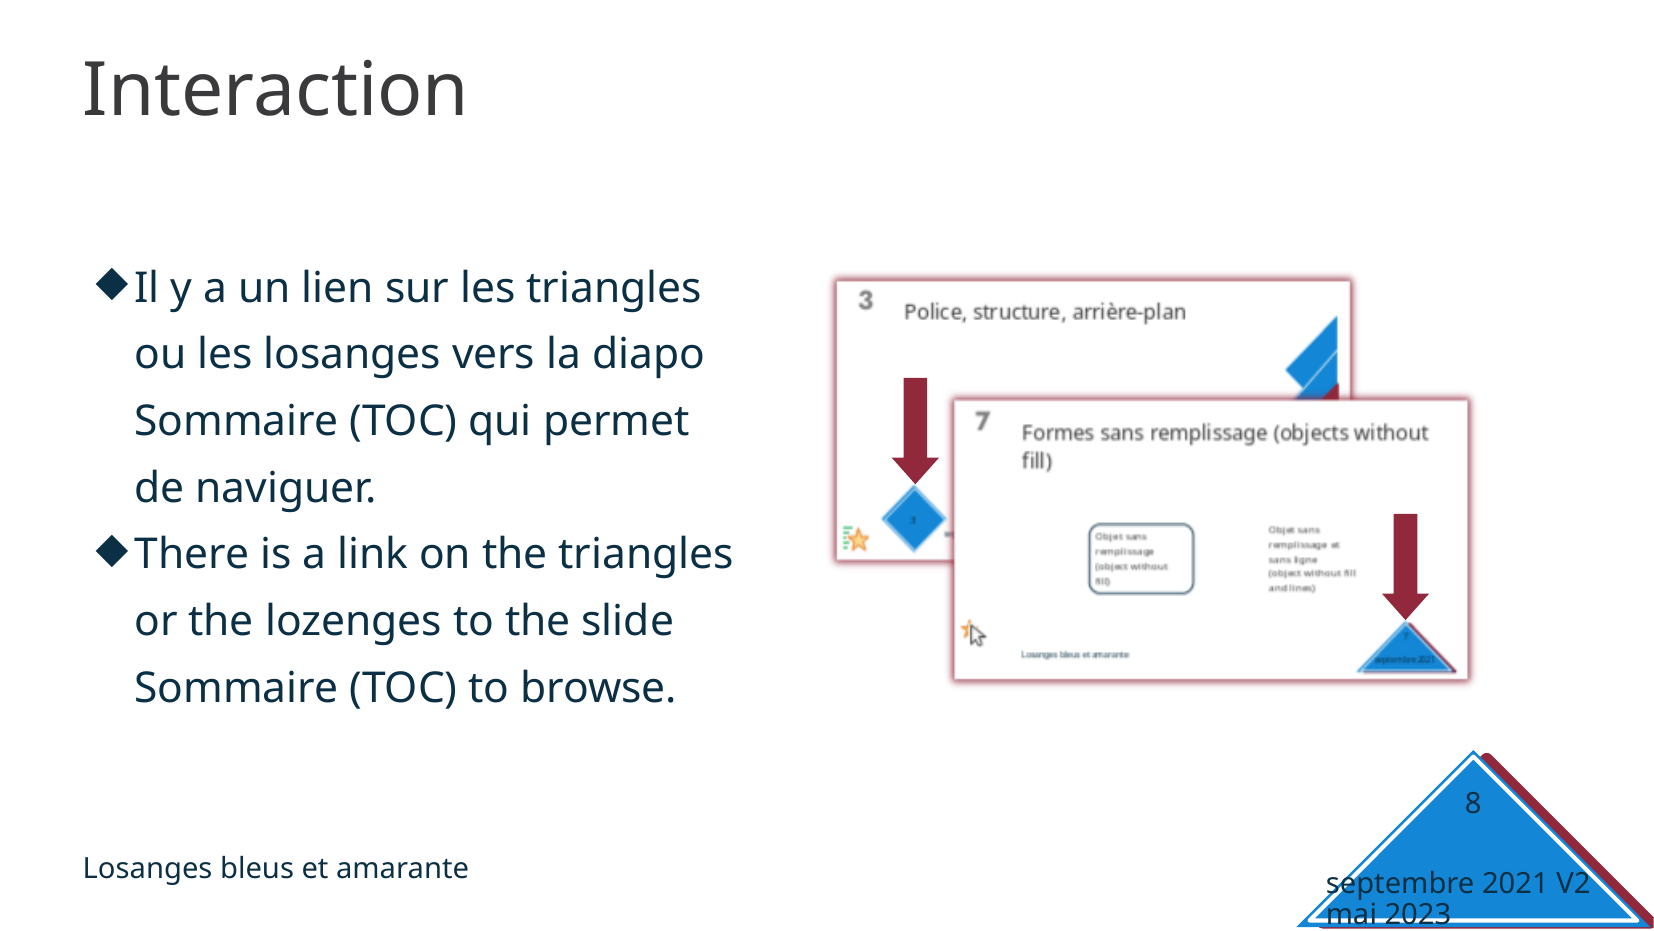

# Interaction
Il y a un lien sur les triangles ou les losanges vers la diapo Sommaire (TOC) qui permet de naviguer.
There is a link on the triangles or the lozenges to the slide Sommaire (TOC) to browse.
8
Losanges bleus et amarante
septembre 2021 V2 mai 2023